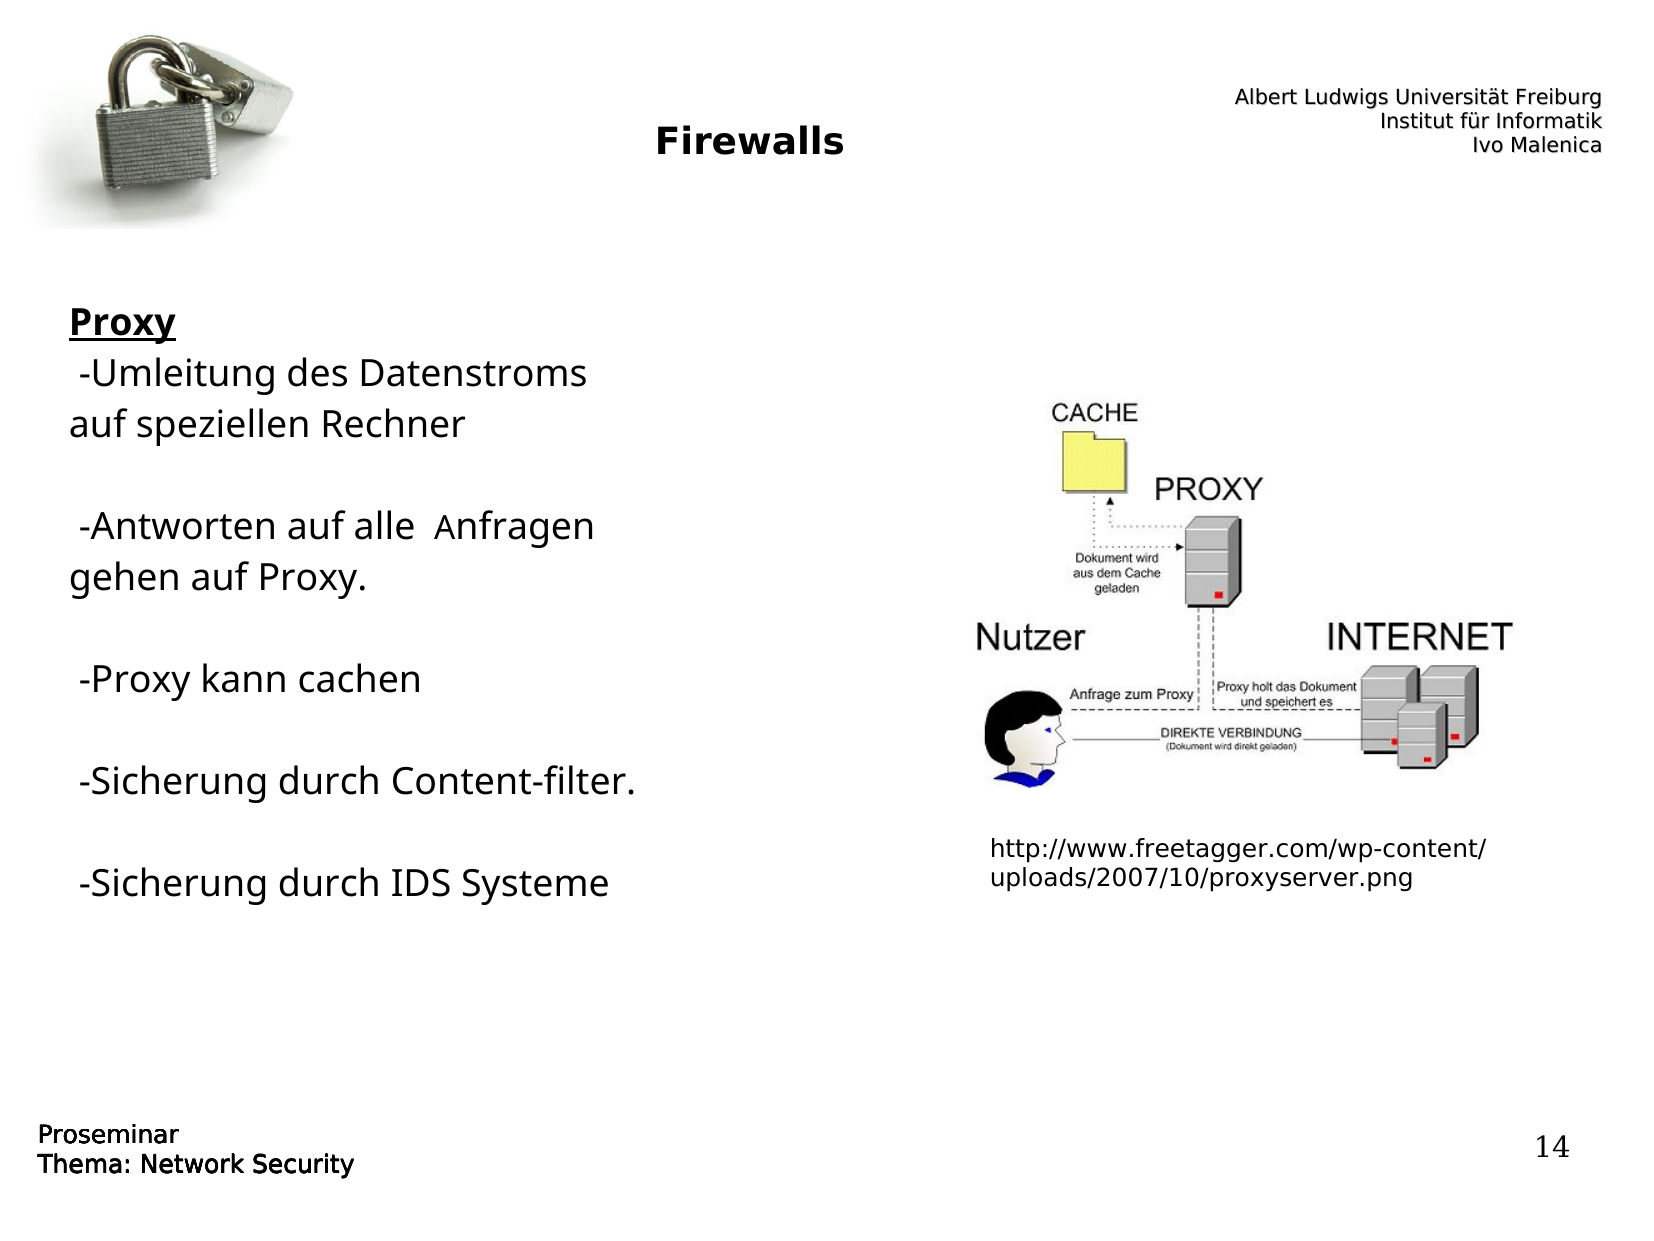

Albert Ludwigs Universität Freiburg
Institut für Informatik
Ivo Malenica
Firewalls
Proxy
 -Umleitung des Datenstroms auf speziellen Rechner
 -Antworten auf alle Anfragen gehen auf Proxy.
 -Proxy kann cachen
 -Sicherung durch Content-filter.
 -Sicherung durch IDS Systeme
http://www.freetagger.com/wp-content/uploads/2007/10/proxyserver.png
# Proseminar Thema: Network Security
Proseminar
Thema: Network Security
Proseminar
Thema: Network Security
Proseminar
Thema: Network Security
Proseminar
Thema: Network Security
14